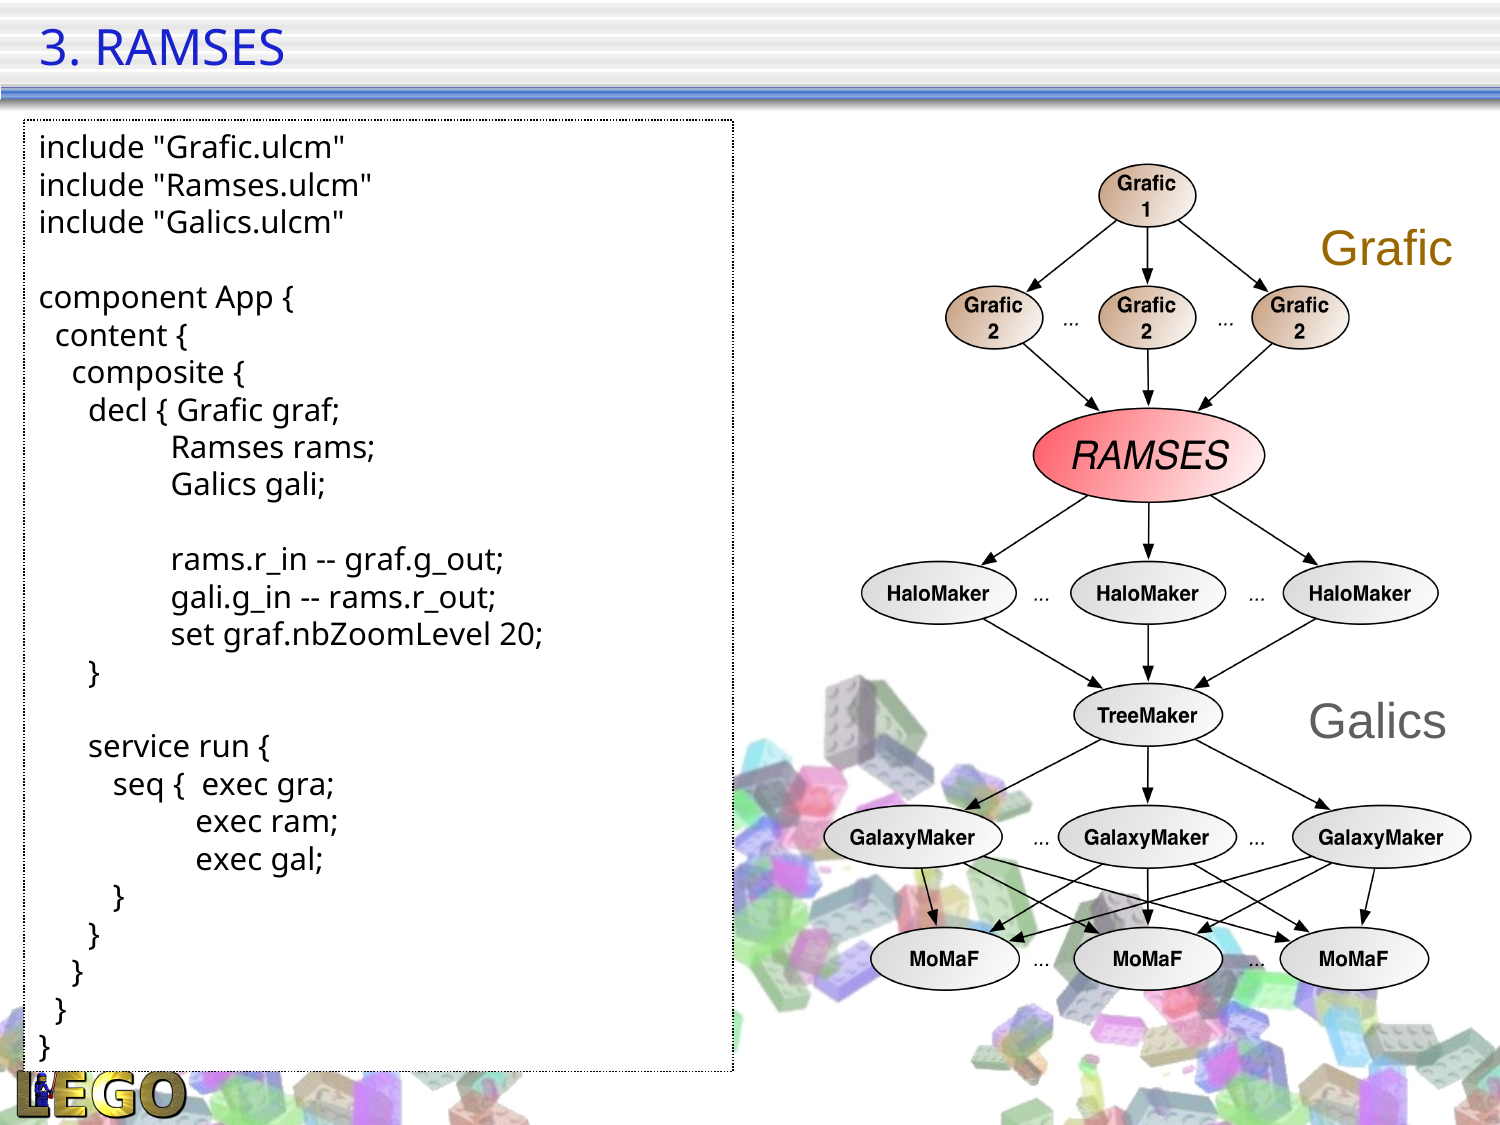

3. RAMSES
include "Grafic.ulcm"
include "Ramses.ulcm"
include "Galics.ulcm"
component App {
 content {
 composite {
 decl { Grafic graf;
 Ramses rams;
 Galics gali;
 rams.r_in -- graf.g_out;
 gali.g_in -- rams.r_out;
 set graf.nbZoomLevel 20;
 }
 service run {
 seq { exec gra;
 exec ram;
 exec gal;
 }
 }
 }
 }
}
Grafic
Galics